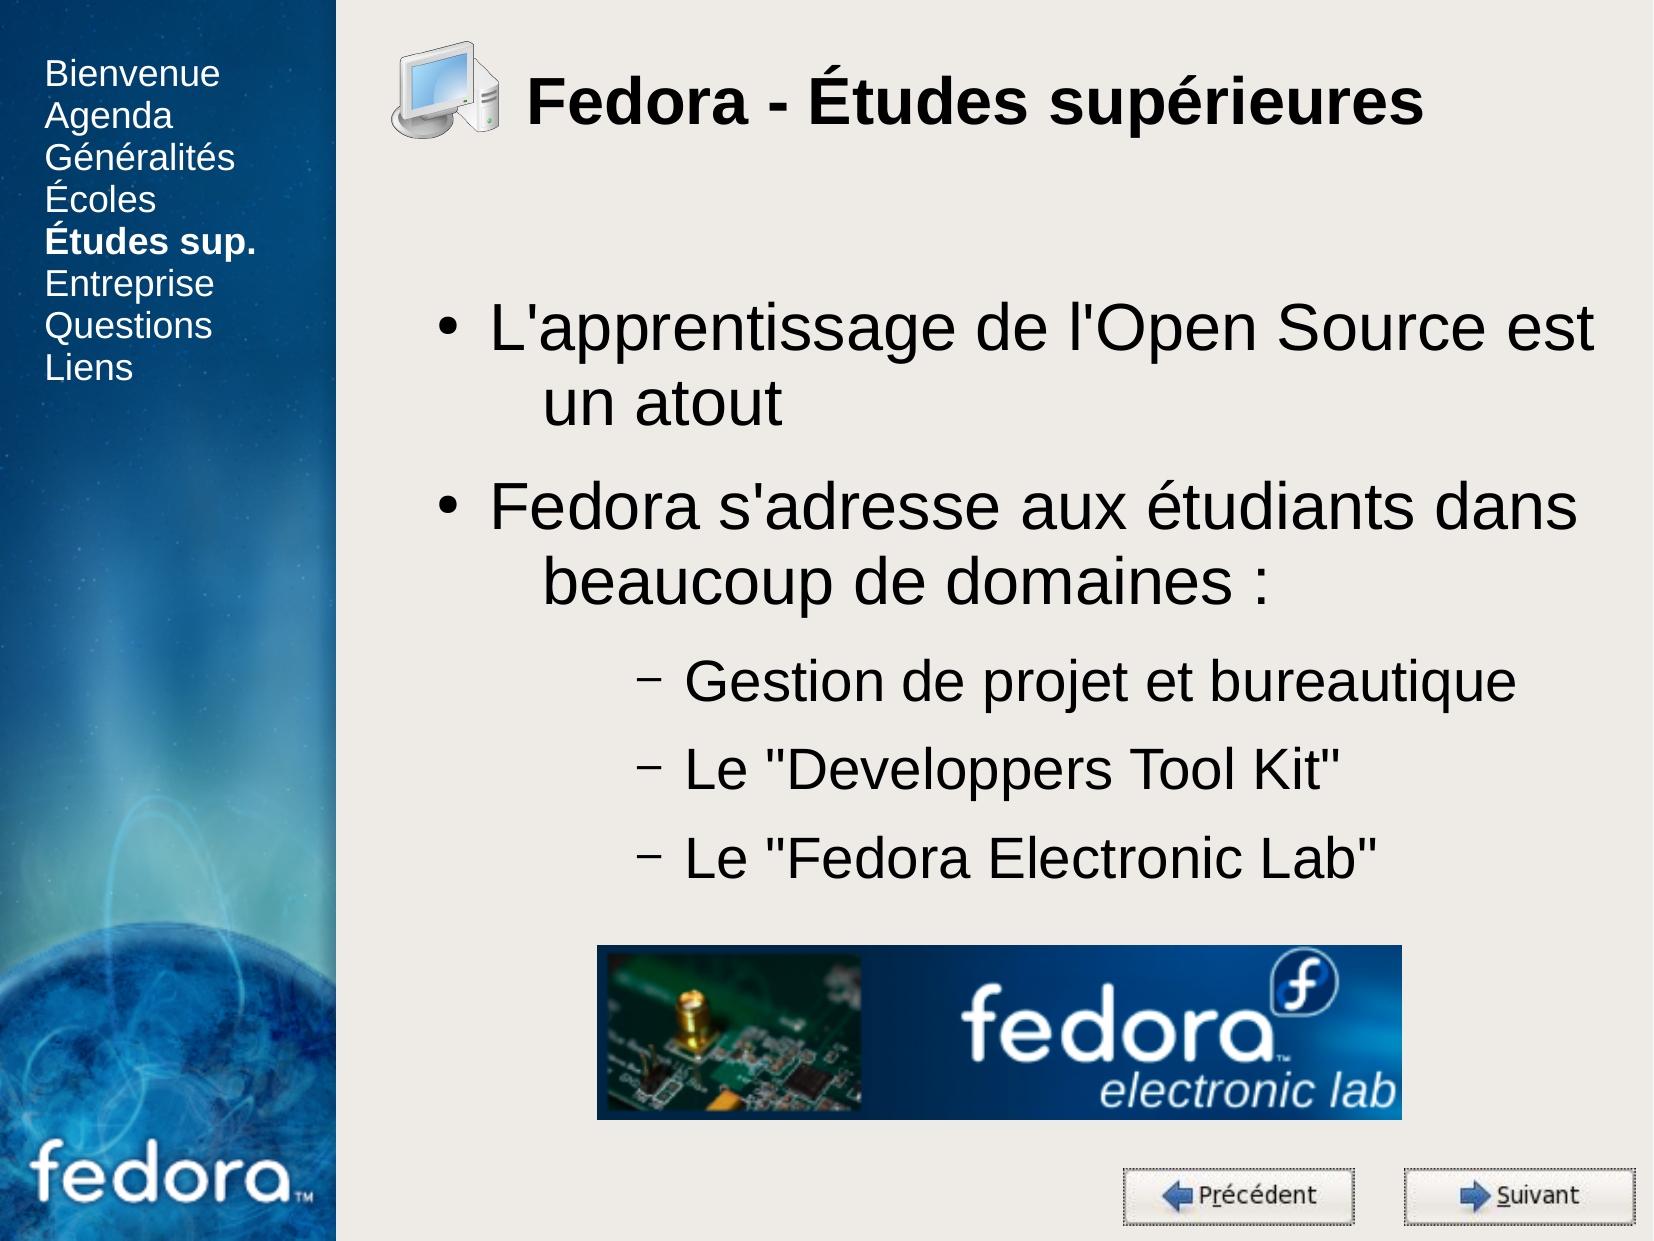

Bienvenue
Agenda
Généralités
Écoles
Études sup.
Entreprise
Questions
Liens
# Agenda
Fedora - Études supérieures
L'apprentissage de l'Open Source est un atout
Fedora s'adresse aux étudiants dans beaucoup de domaines :
Gestion de projet et bureautique
Le "Developpers Tool Kit"
Le "Fedora Electronic Lab"